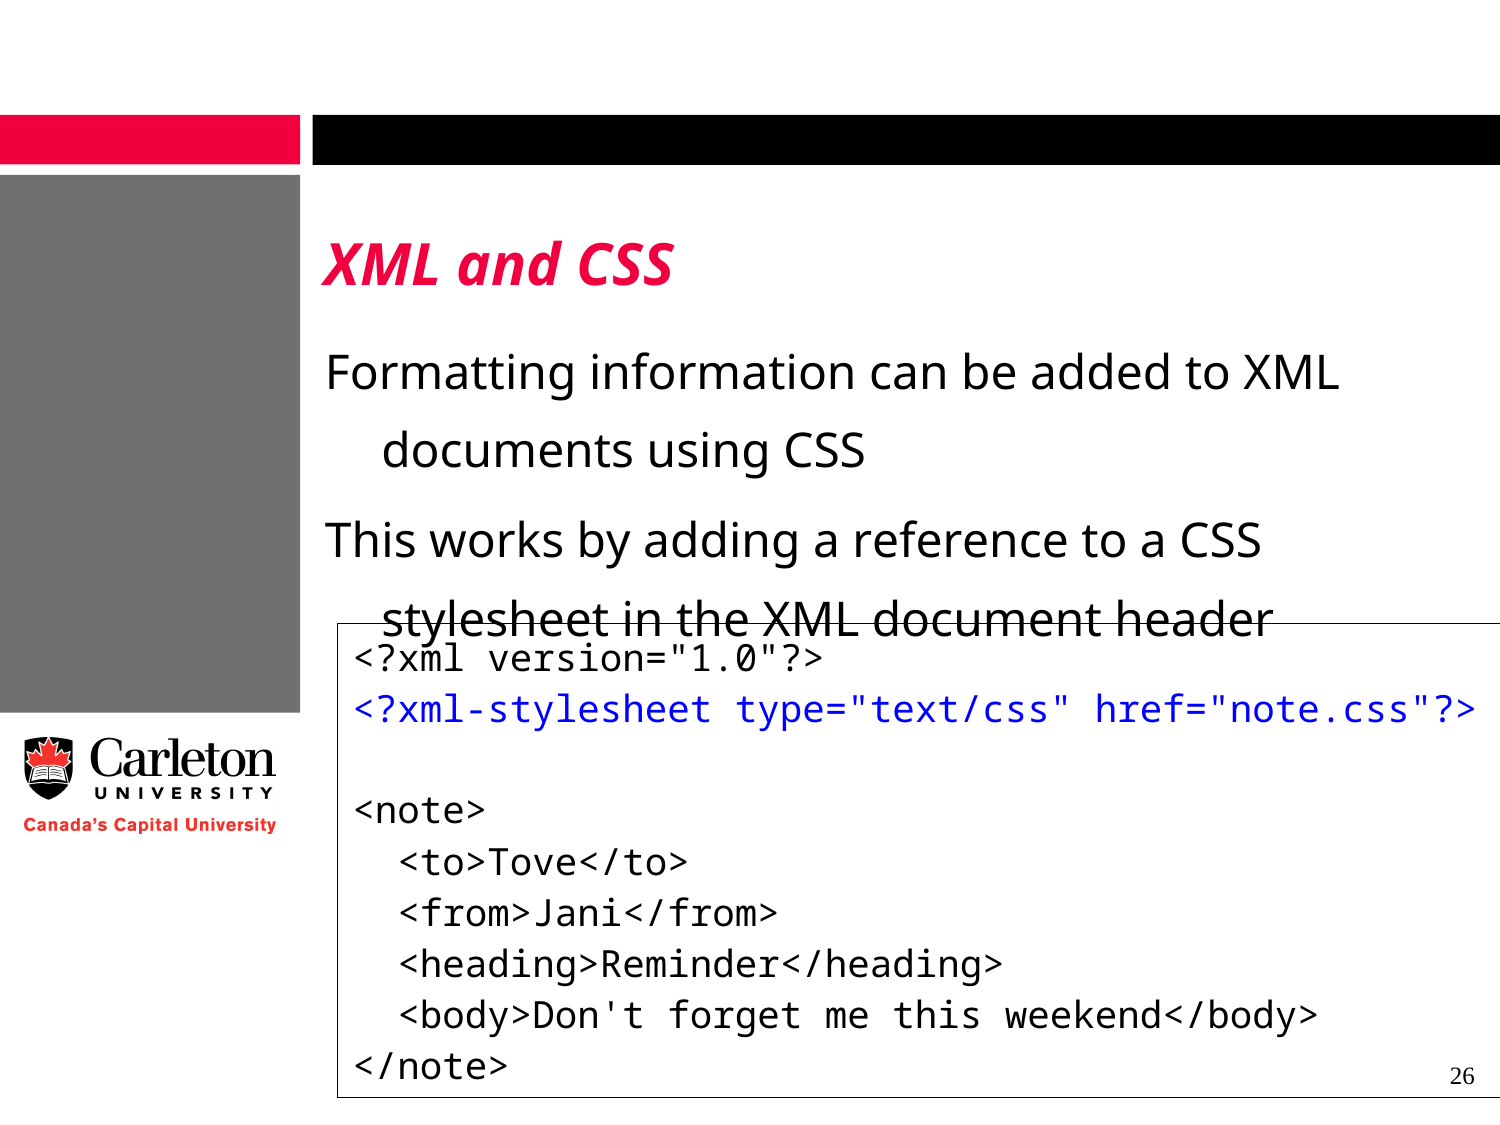

# XML and CSS
Formatting information can be added to XML documents using CSS
This works by adding a reference to a CSS stylesheet in the XML document header
<?xml version="1.0"?>
<?xml-stylesheet type="text/css" href="note.css"?>
<note>
 <to>Tove</to>
 <from>Jani</from>
 <heading>Reminder</heading>
 <body>Don't forget me this weekend</body>
</note>
26